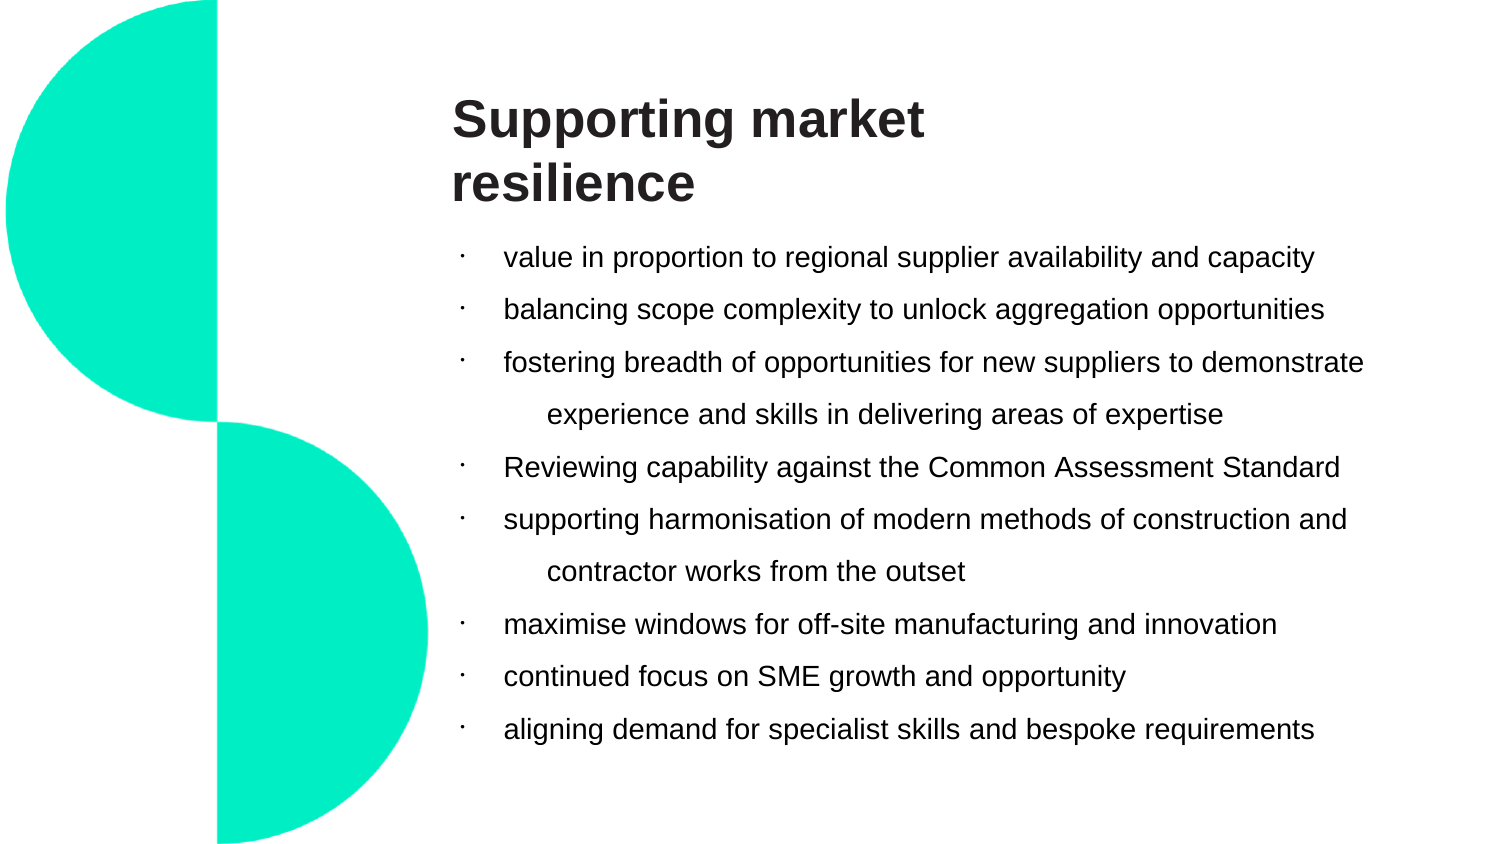

# Supporting market resilience
value in proportion to regional supplier availability and capacity
balancing scope complexity to unlock aggregation opportunities
fostering breadth of opportunities for new suppliers to demonstrate experience and skills in delivering areas of expertise
Reviewing capability against the Common Assessment Standard
supporting harmonisation of modern methods of construction and contractor works from the outset
maximise windows for off-site manufacturing and innovation
continued focus on SME growth and opportunity
aligning demand for specialist skills and bespoke requirements